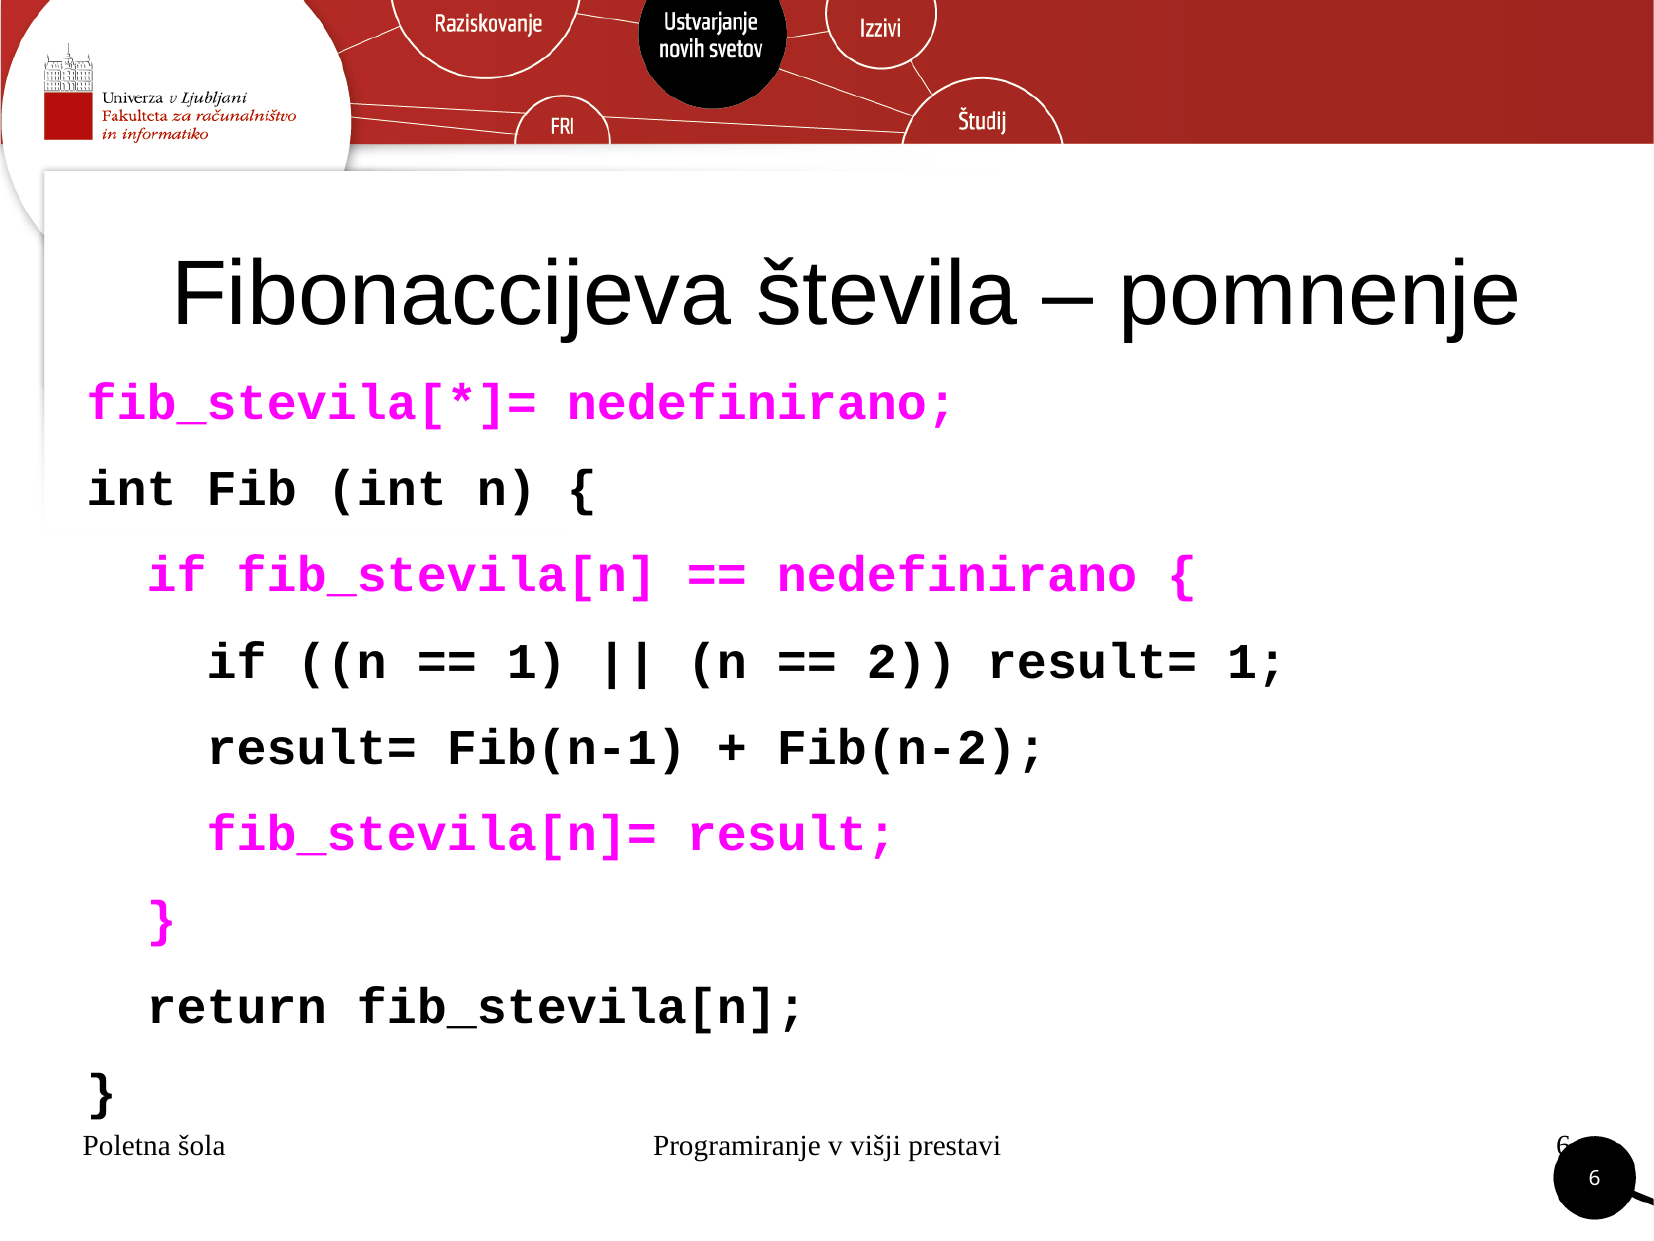

# Fibonaccijeva števila – pomnenje
fib_stevila[*]= nedefinirano;
int Fib (int n) {
 if fib_stevila[n] == nedefinirano {
 if ((n == 1) || (n == 2)) result= 1;
 result= Fib(n-1) + Fib(n-2);
 fib_stevila[n]= result;
 }
 return fib_stevila[n];
}
Poletna šola
Programiranje v višji prestavi
6